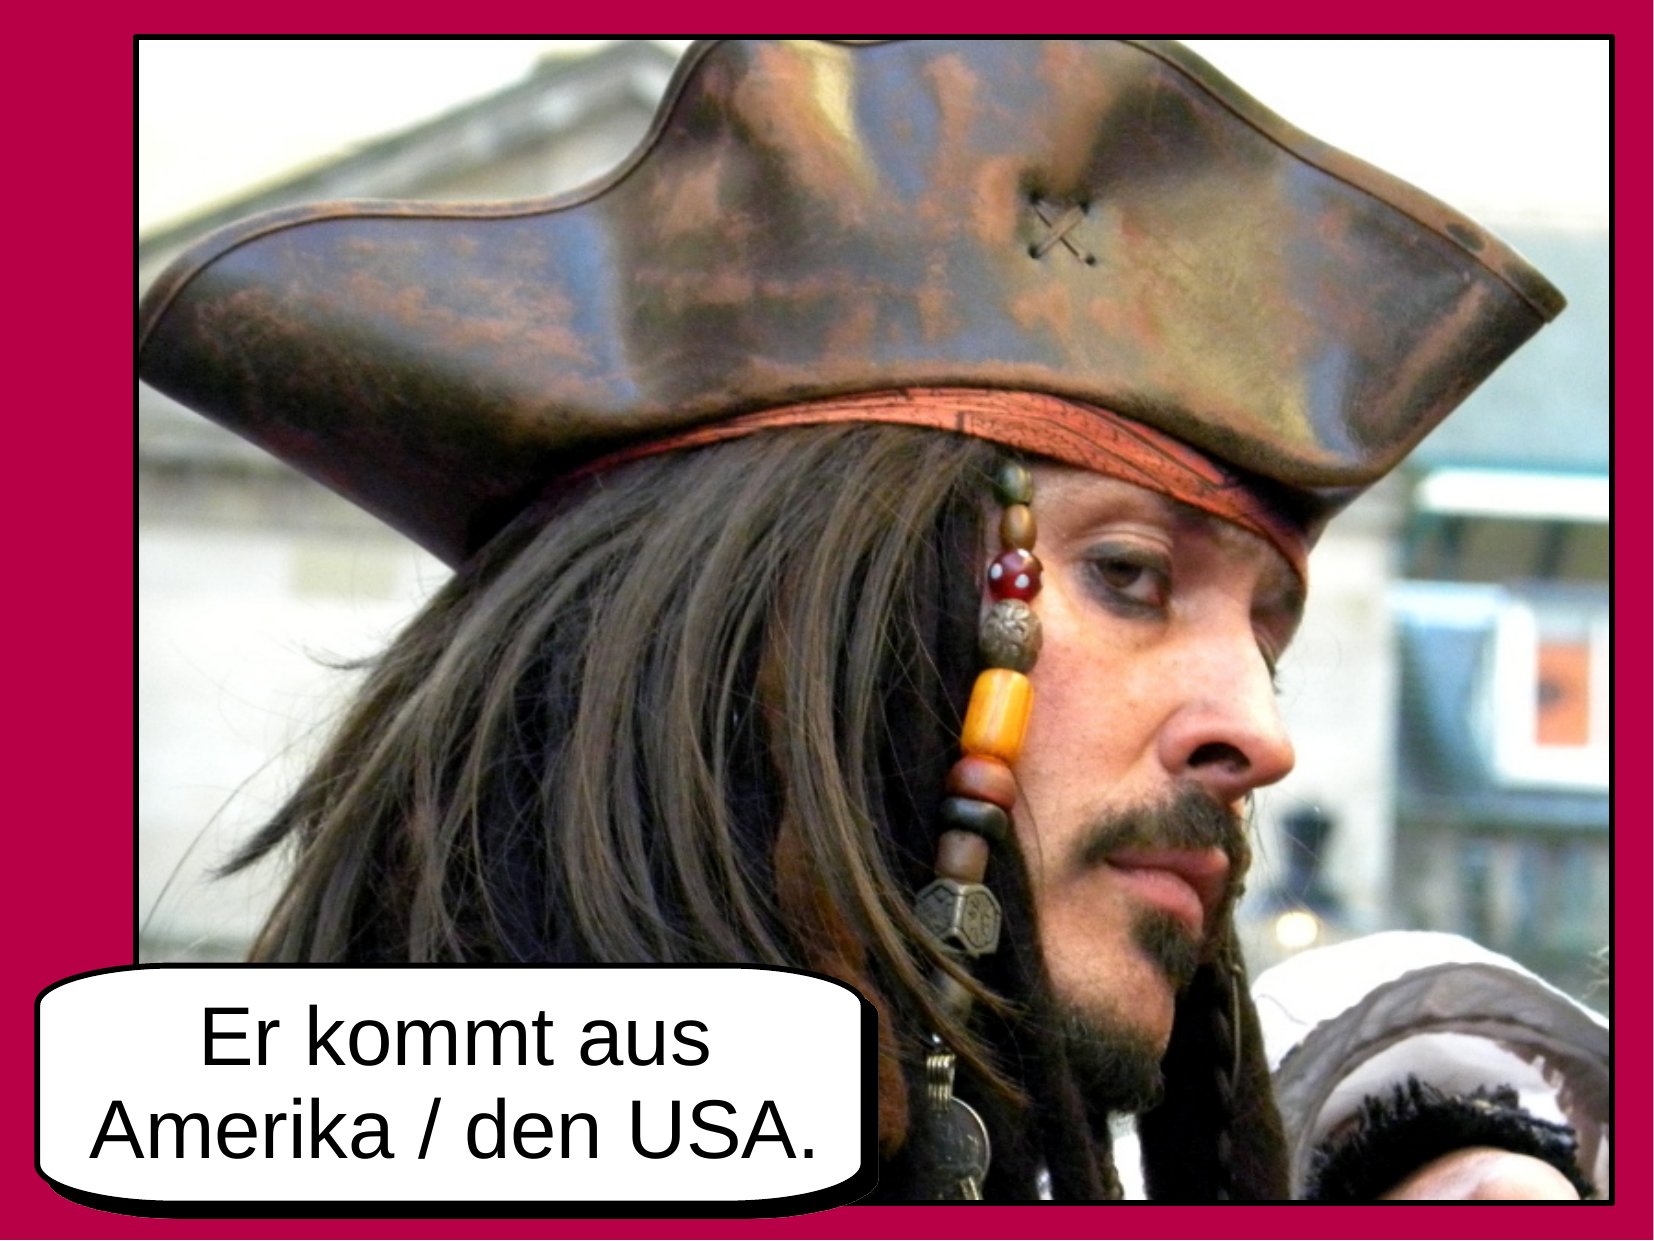

Er kommt aus
Amerika / den USA.